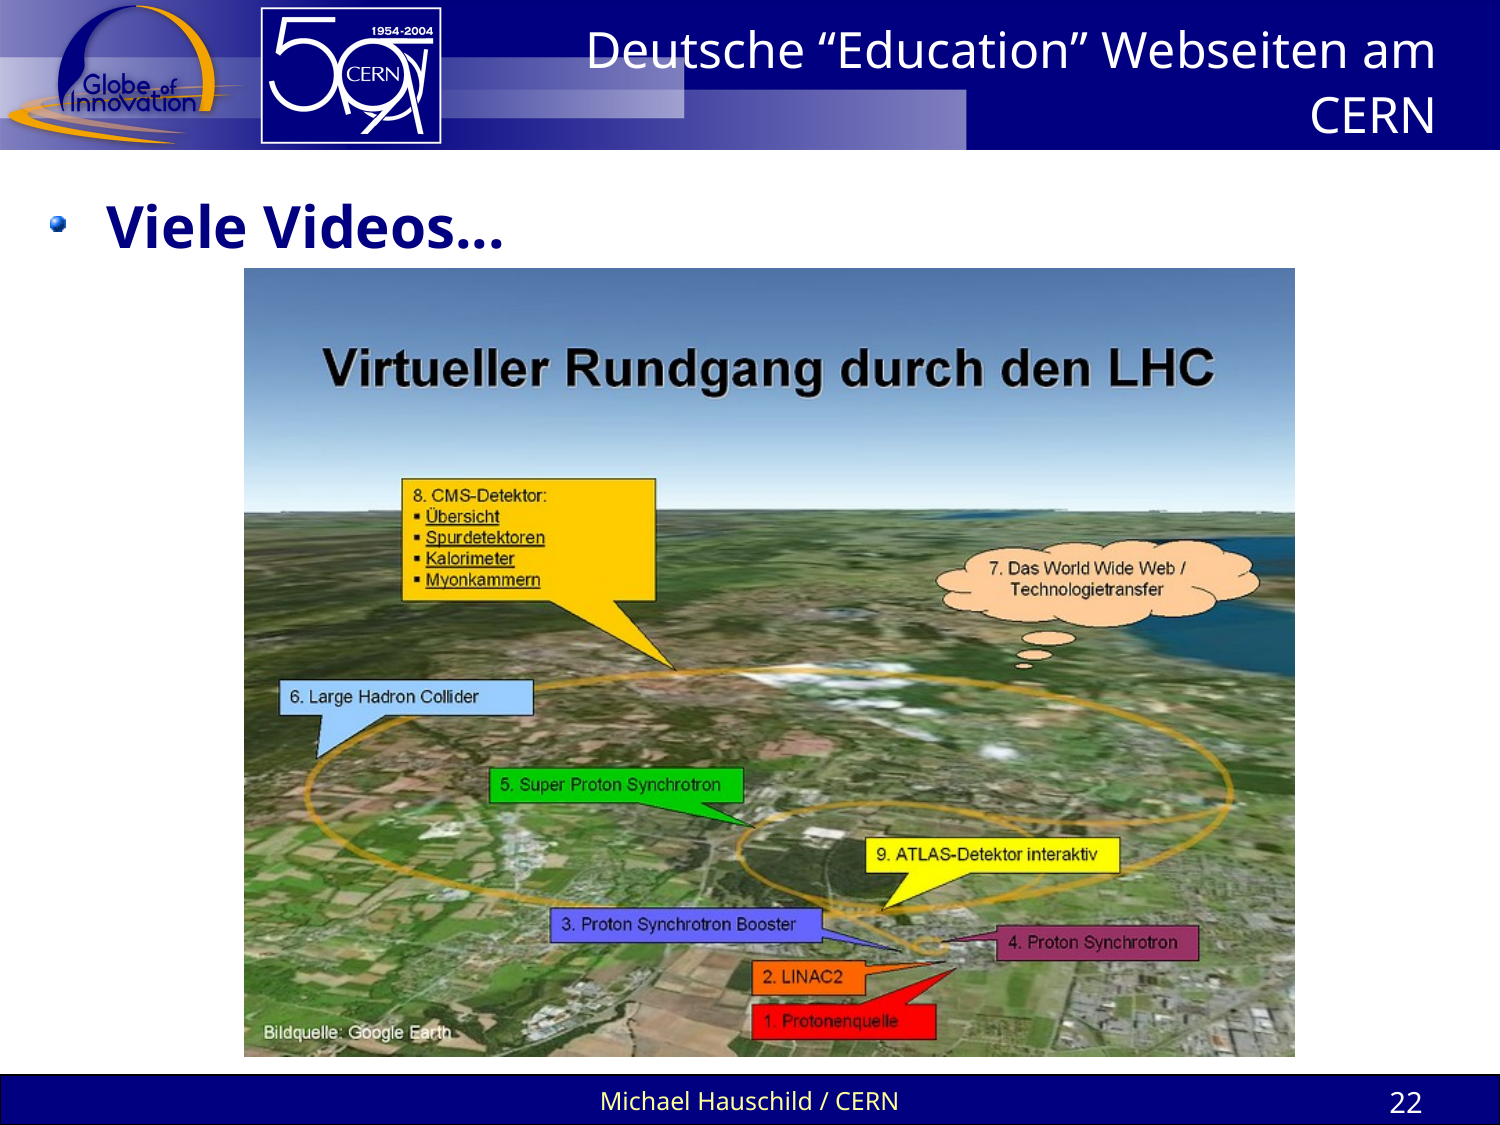

# Deutsche “Education” Webseiten am CERN
Viele Videos...